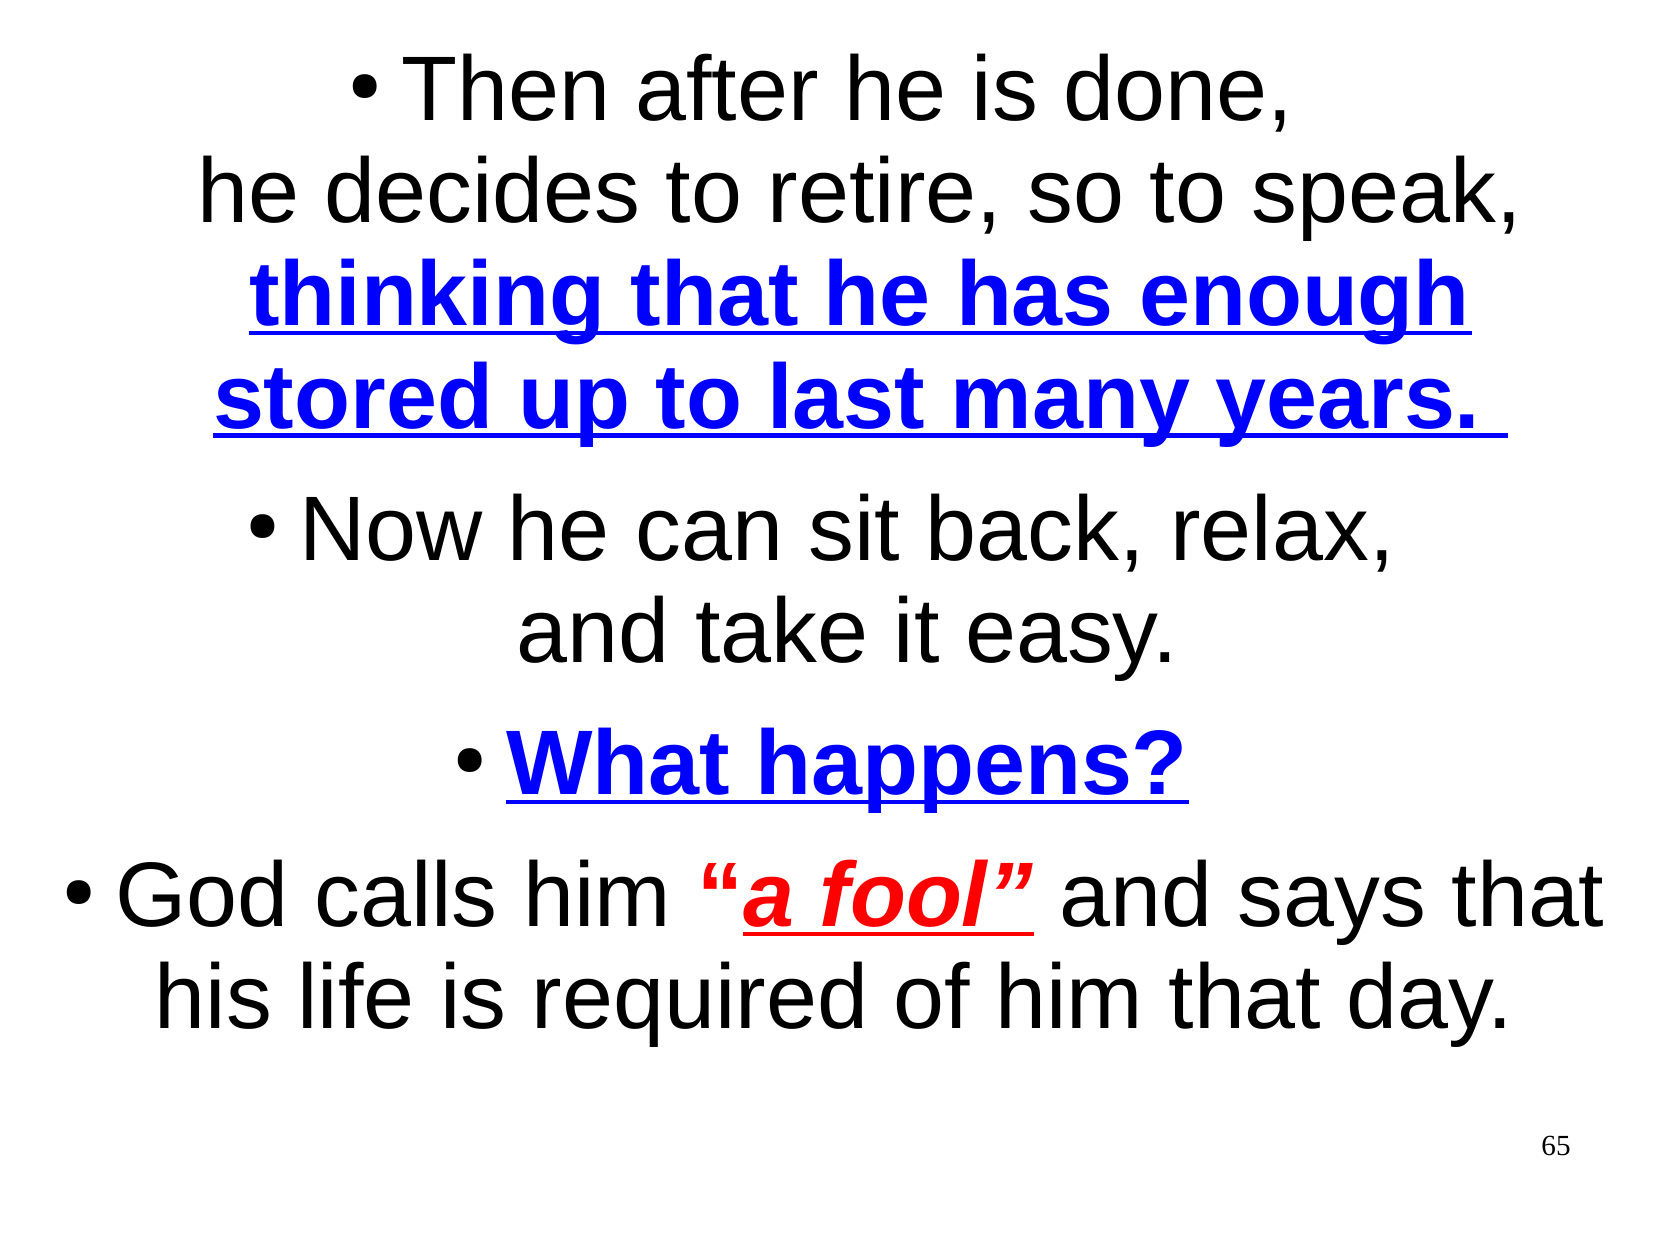

# Then after he is done, he decides to retire, so to speak, thinking that he has enough stored up to last many years.
Now he can sit back, relax,
and take it easy.
What happens?
God calls him “a fool” and says that his life is required of him that day.
65